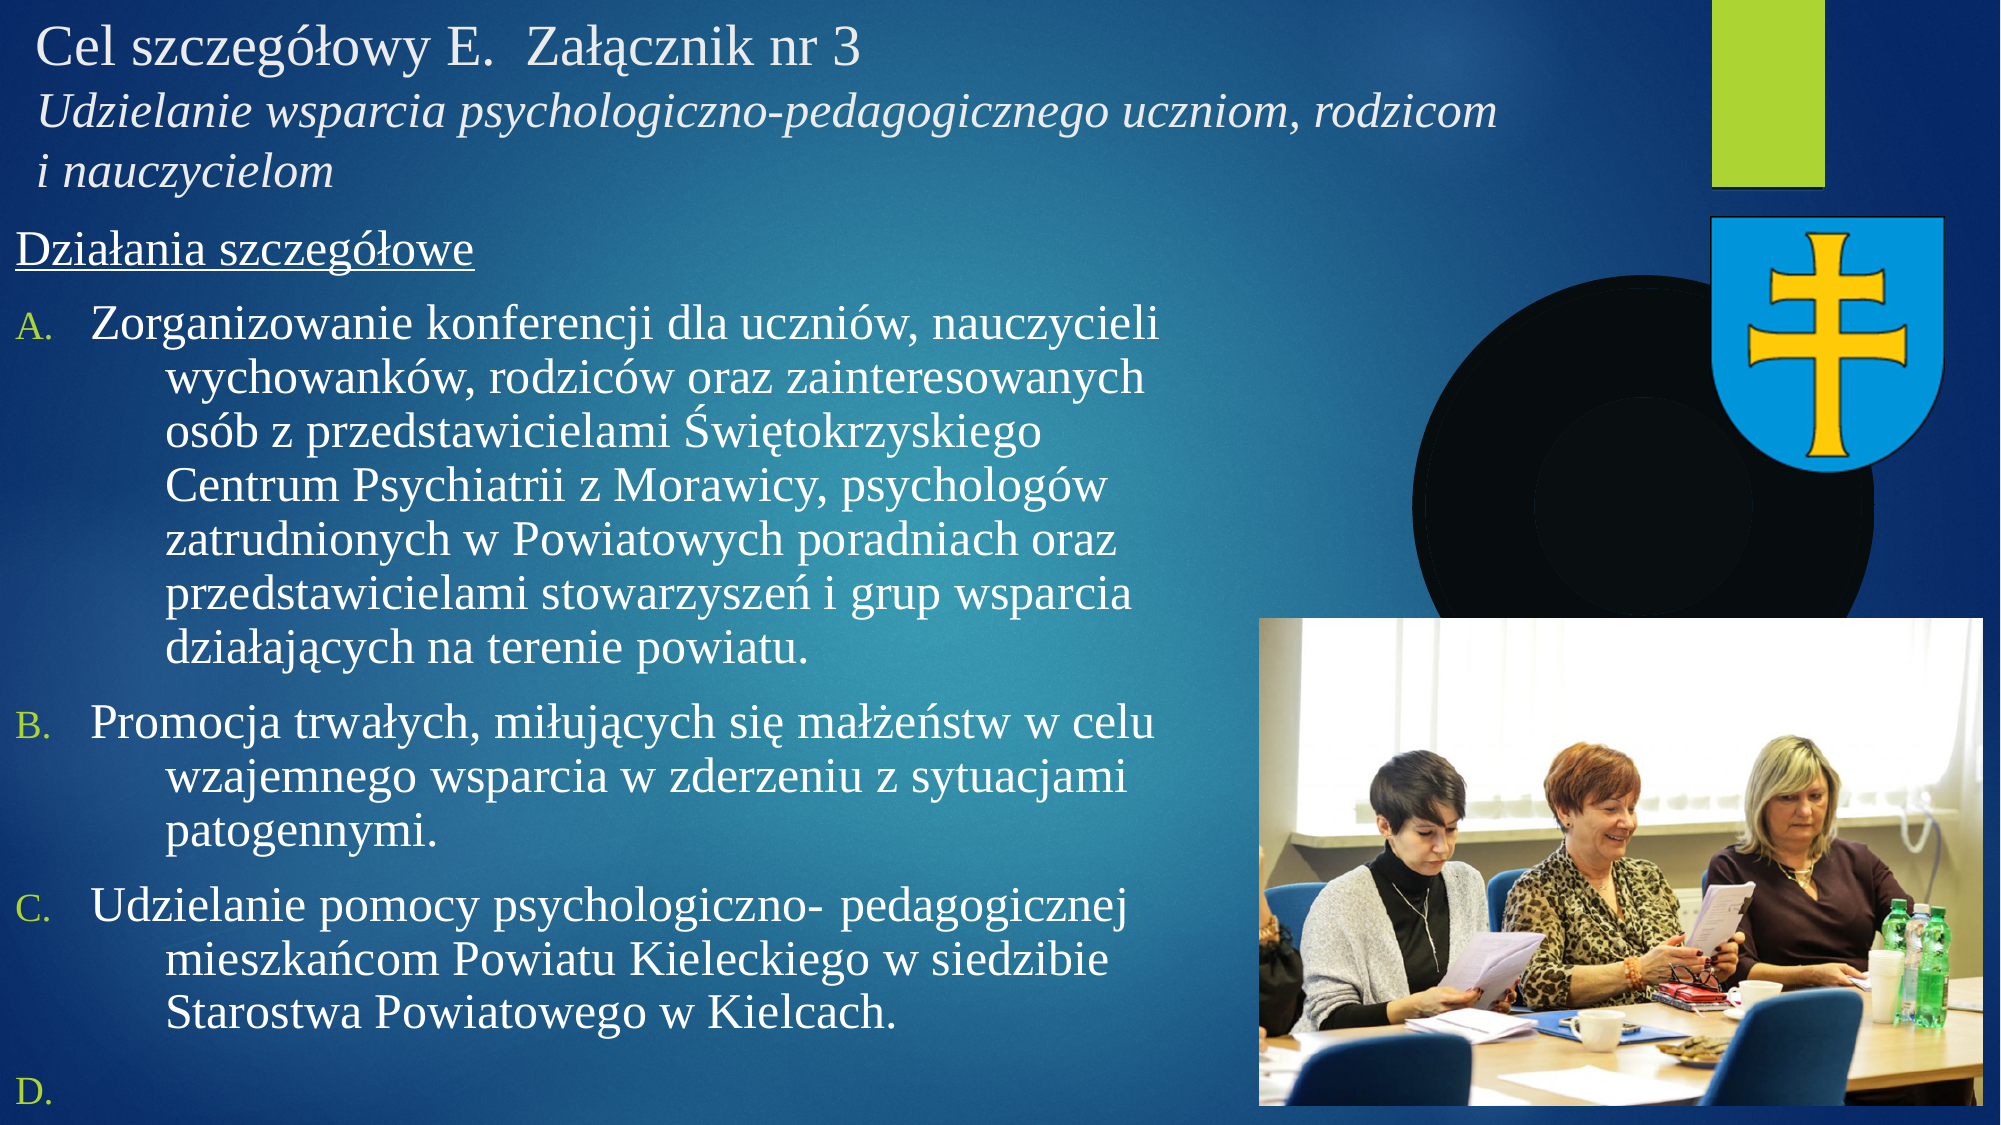

# Cel szczegółowy E. Załącznik nr 3 Udzielanie wsparcia psychologiczno-pedagogicznego uczniom, rodzicom i nauczycielom
Działania szczegółowe
Zorganizowanie konferencji dla uczniów, nauczycieli wychowanków, rodziców oraz zainteresowanych osób z przedstawicielami Świętokrzyskiego Centrum Psychiatrii z Morawicy, psychologów zatrudnionych w Powiatowych poradniach oraz przedstawicielami stowarzyszeń i grup wsparcia działających na terenie powiatu.
Promocja trwałych, miłujących się małżeństw w celu wzajemnego wsparcia w zderzeniu z sytuacjami patogennymi.
Udzielanie pomocy psychologiczno-	pedagogicznej mieszkańcom Powiatu Kieleckiego w siedzibie Starostwa Powiatowego w Kielcach.